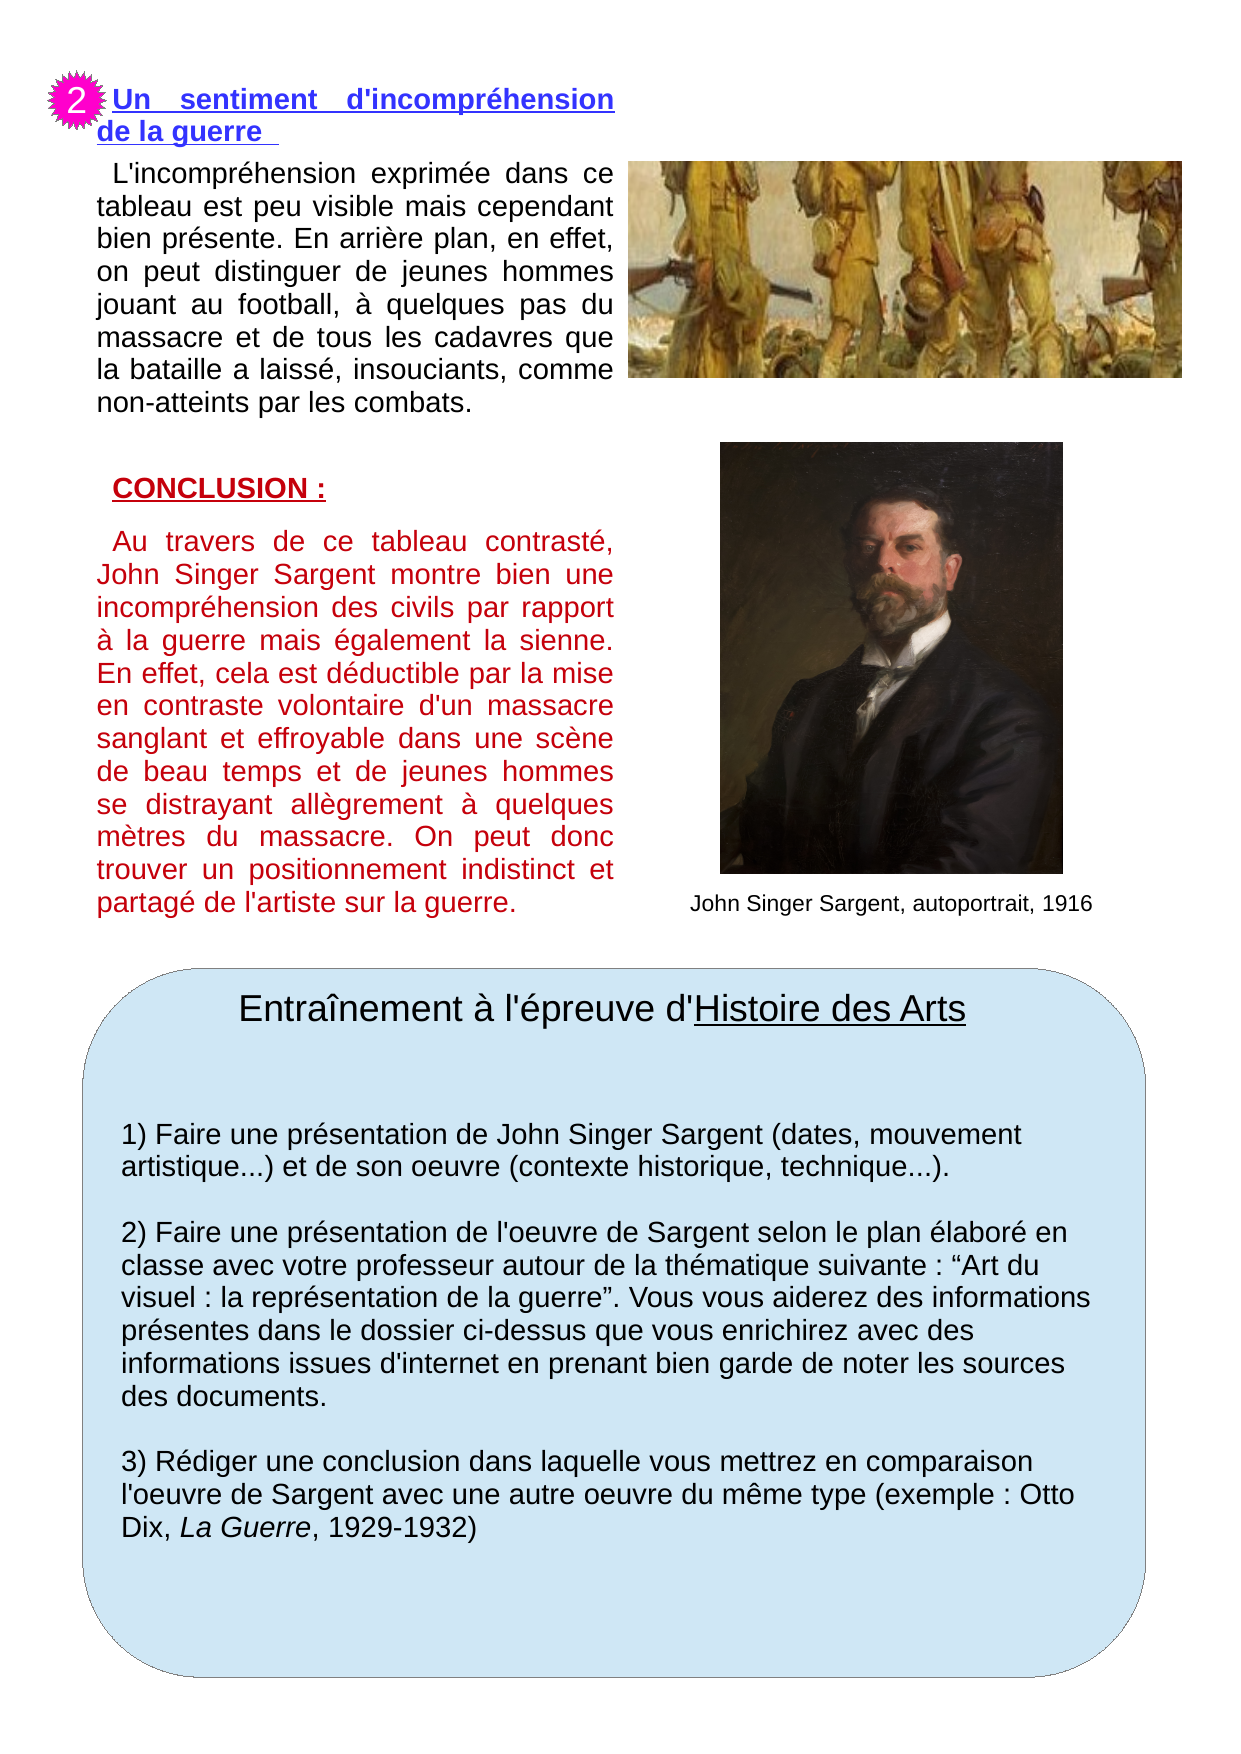

2
# Un sentiment d'incompréhension de la guerre
L'incompréhension exprimée dans ce tableau est peu visible mais cependant bien présente. En arrière plan, en effet, on peut distinguer de jeunes hommes jouant au football, à quelques pas du massacre et de tous les cadavres que la bataille a laissé, insouciants, comme non-atteints par les combats.
CONCLUSION :
Au travers de ce tableau contrasté, John Singer Sargent montre bien une incompréhension des civils par rapport à la guerre mais également la sienne. En effet, cela est déductible par la mise en contraste volontaire d'un massacre sanglant et effroyable dans une scène de beau temps et de jeunes hommes se distrayant allègrement à quelques mètres du massacre. On peut donc trouver un positionnement indistinct et partagé de l'artiste sur la guerre.
John Singer Sargent, autoportrait, 1916
Entraînement à l'épreuve d'Histoire des Arts
1) Faire une présentation de John Singer Sargent (dates, mouvement artistique...) et de son oeuvre (contexte historique, technique...).
2) Faire une présentation de l'oeuvre de Sargent selon le plan élaboré en classe avec votre professeur autour de la thématique suivante : “Art du visuel : la représentation de la guerre”. Vous vous aiderez des informations présentes dans le dossier ci-dessus que vous enrichirez avec des informations issues d'internet en prenant bien garde de noter les sources des documents.
3) Rédiger une conclusion dans laquelle vous mettrez en comparaison l'oeuvre de Sargent avec une autre oeuvre du même type (exemple : Otto Dix, La Guerre, 1929-1932)